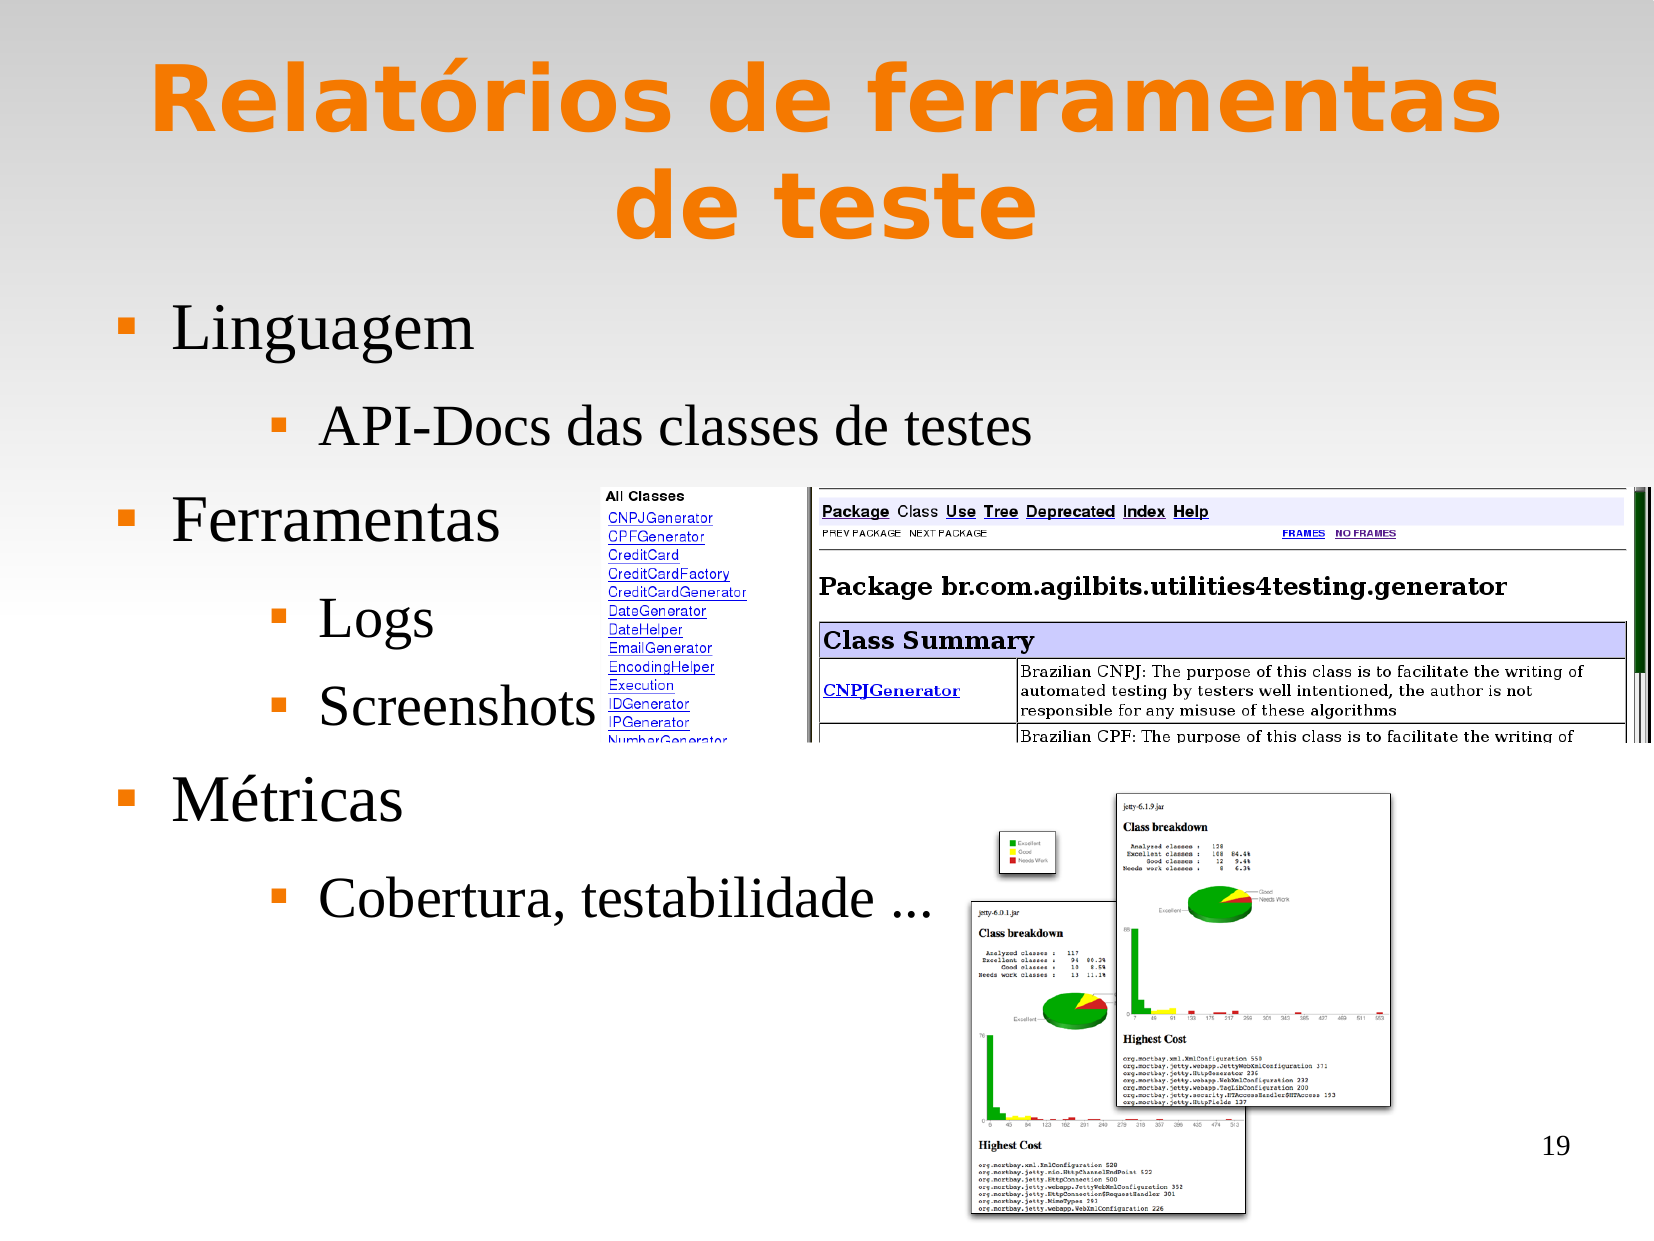

# Relatórios de ferramentas de teste
Linguagem
API-Docs das classes de testes
Ferramentas
Logs
Screenshots
Métricas
Cobertura, testabilidade ...
19